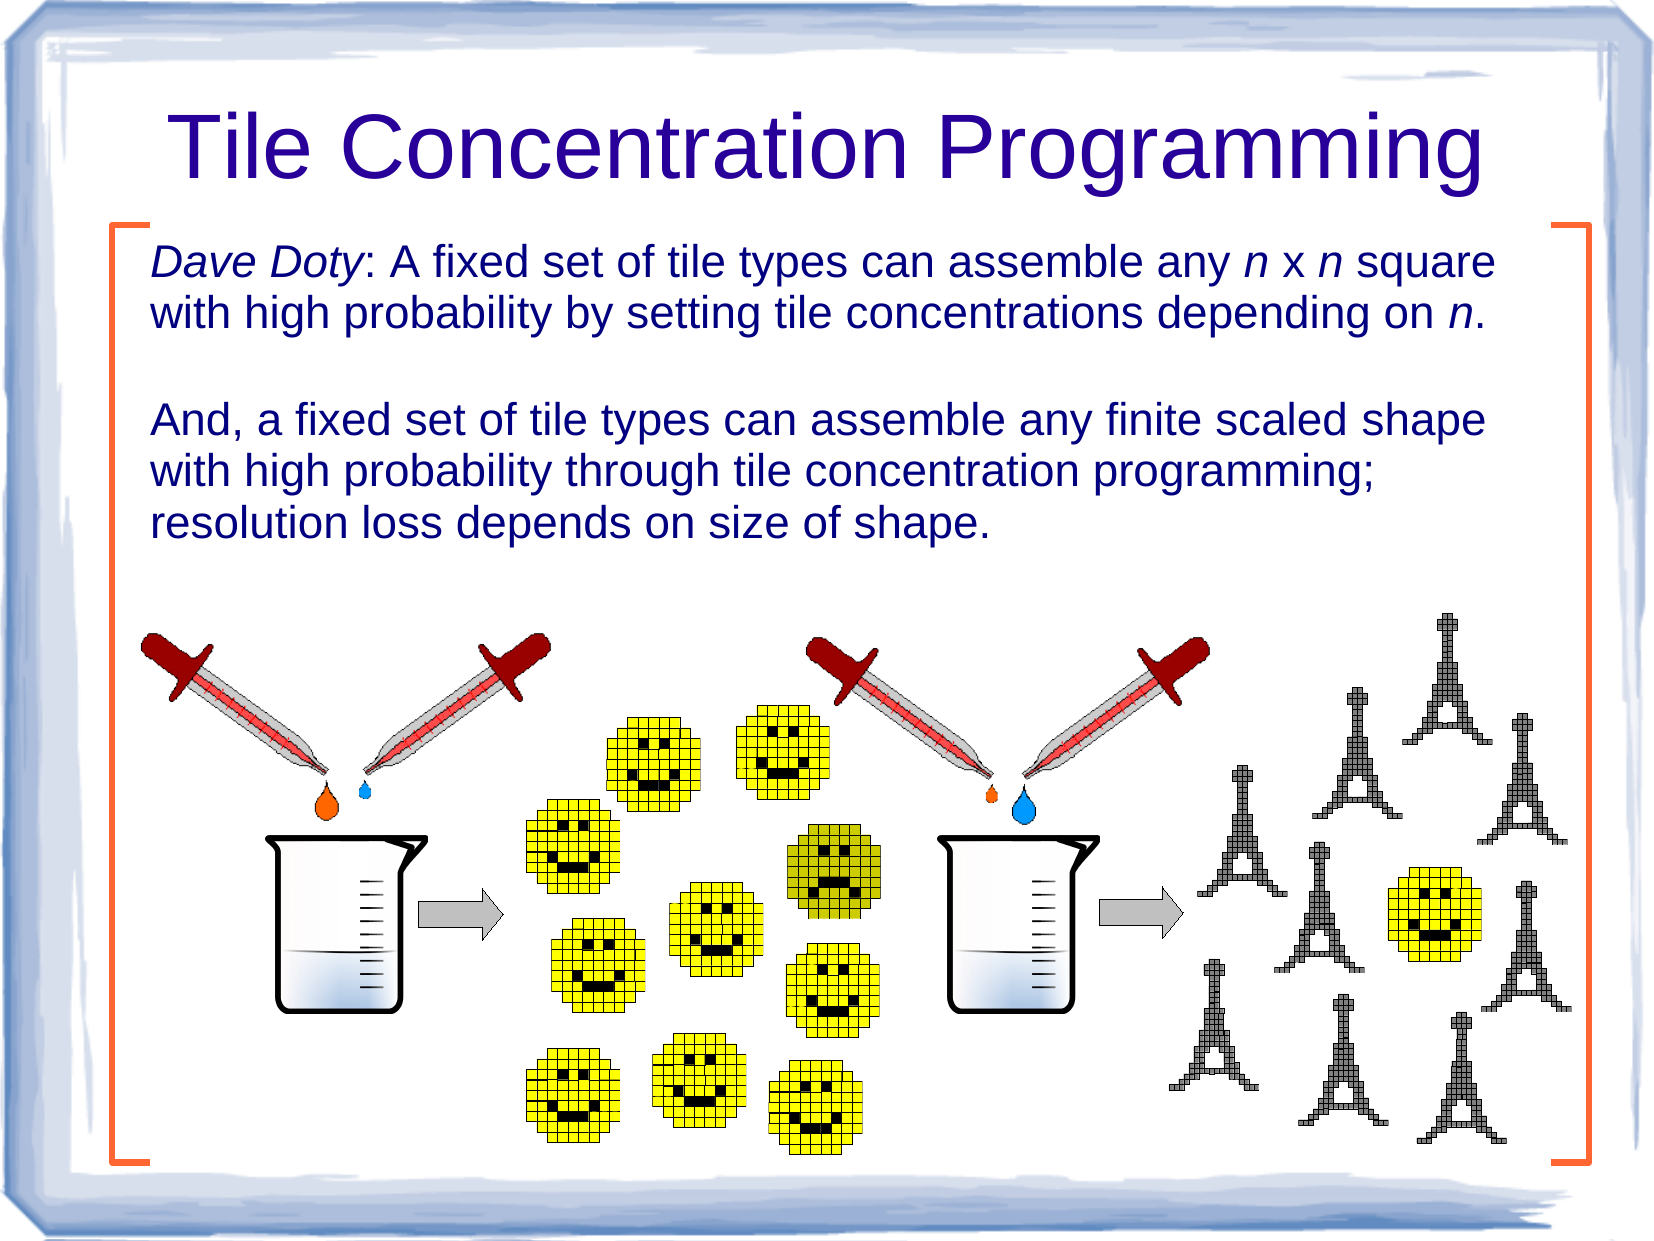

# Tile Concentration Programming
Dave Doty: A fixed set of tile types can assemble any n x n square with high probability by setting tile concentrations depending on n.
And, a fixed set of tile types can assemble any finite scaled shape with high probability through tile concentration programming; resolution loss depends on size of shape.